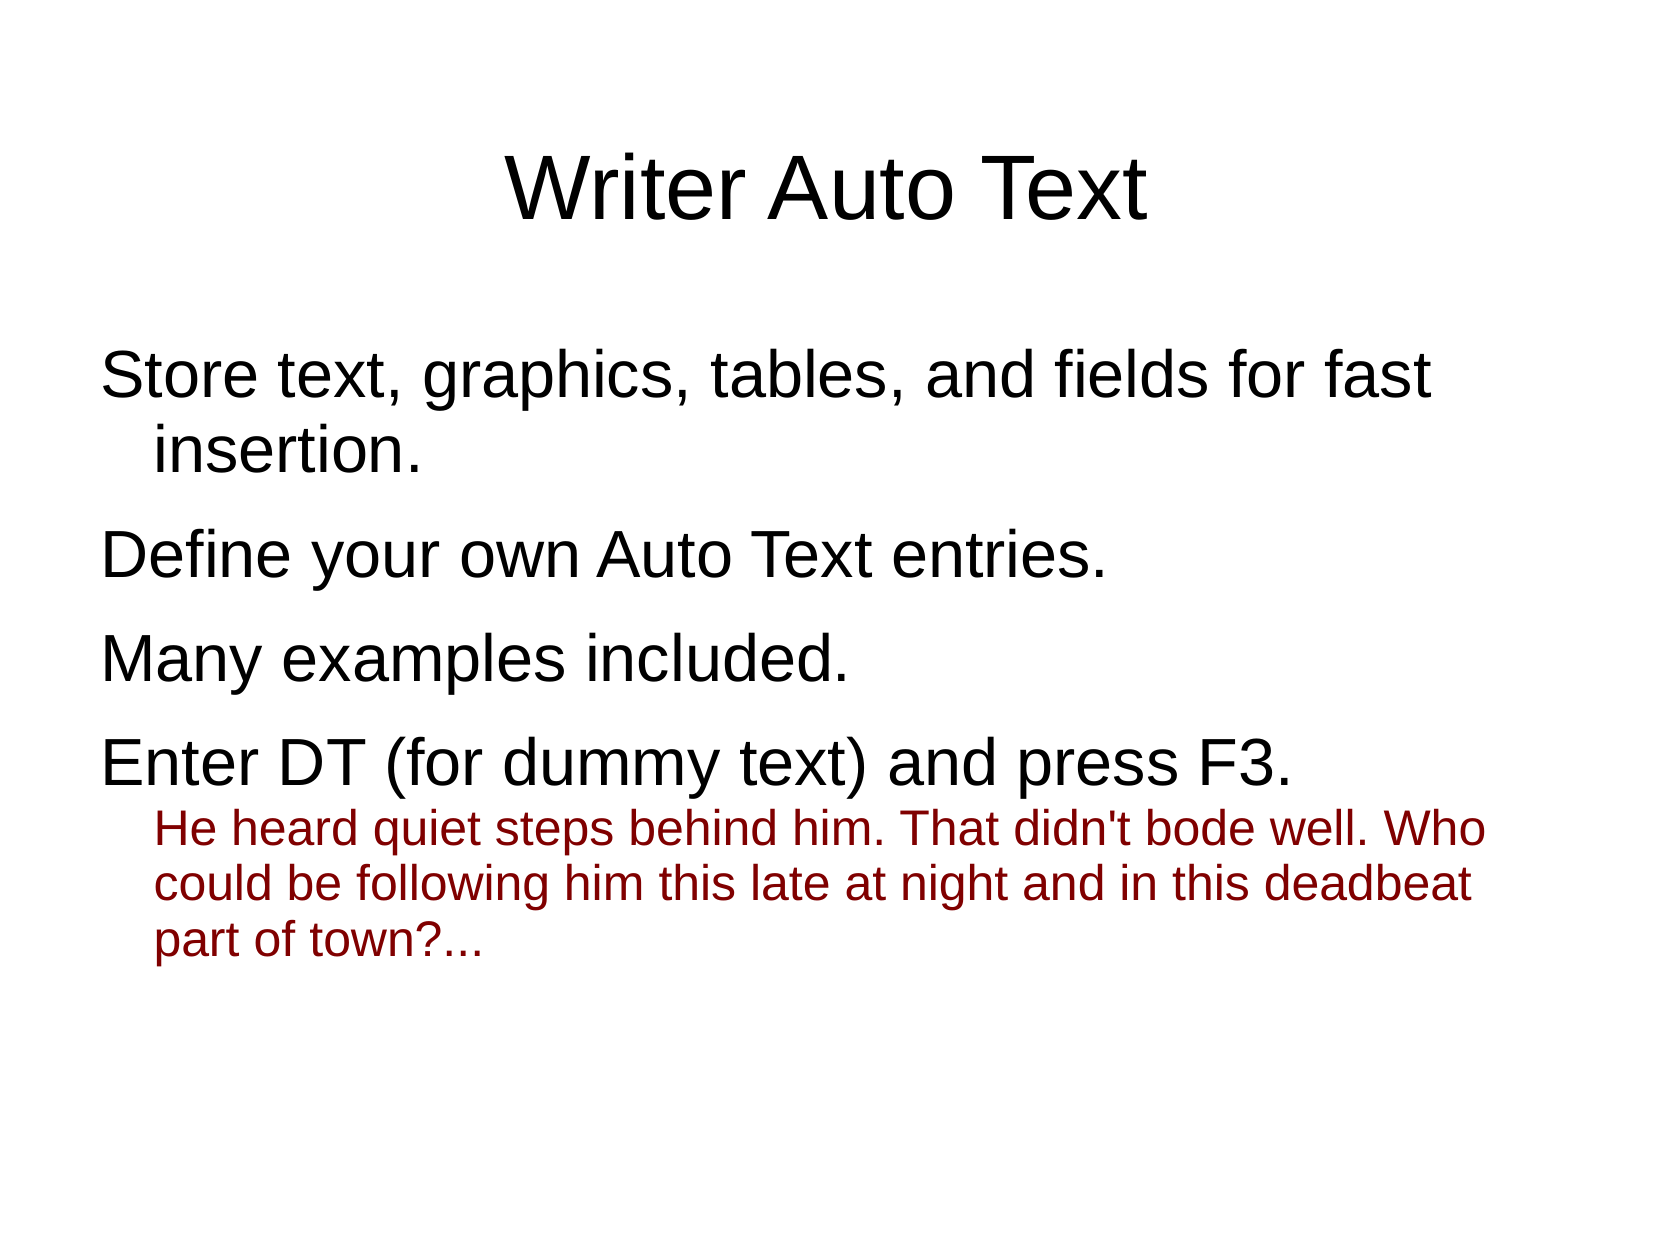

# Writer Auto Text
Store text, graphics, tables, and fields for fast insertion.
Define your own Auto Text entries.
Many examples included.
Enter DT (for dummy text) and press F3.
He heard quiet steps behind him. That didn't bode well. Who could be following him this late at night and in this deadbeat part of town?...